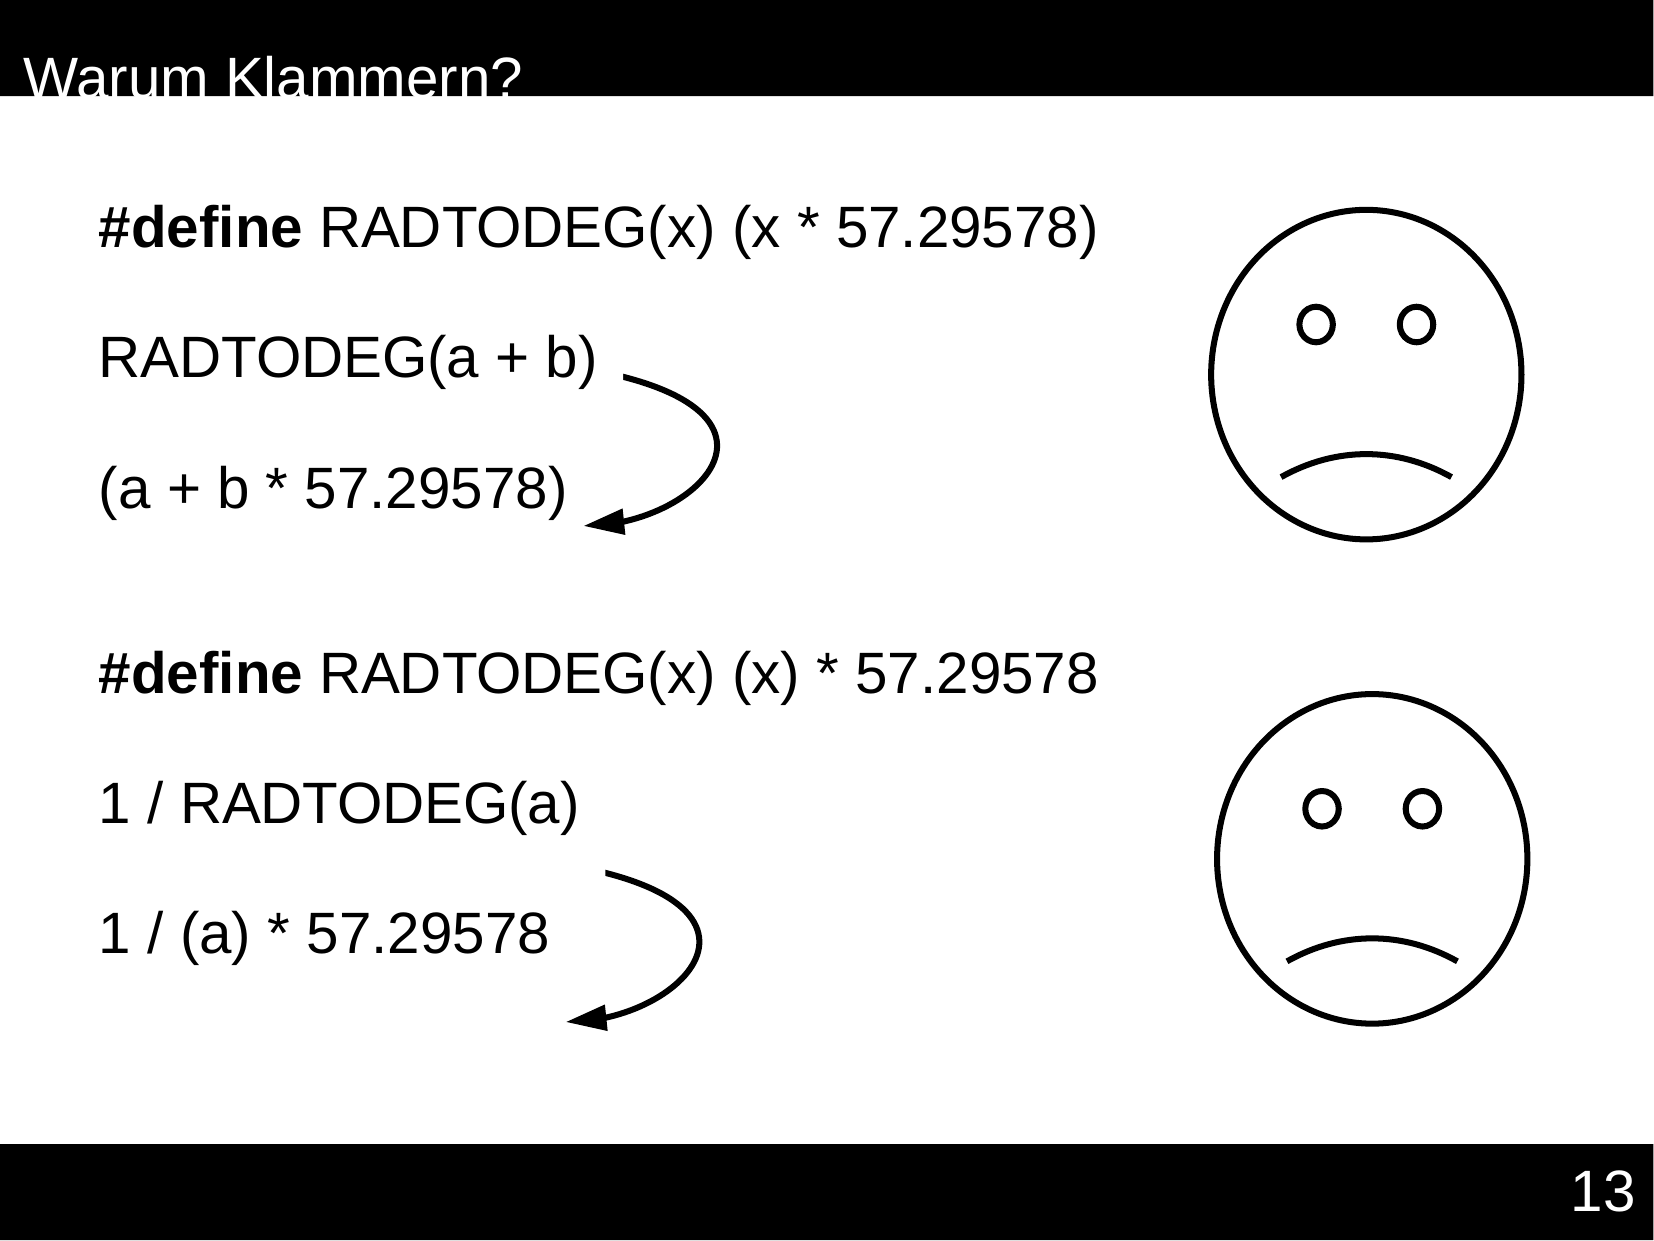

Warum Klammern?
#define RADTODEG(x) (x * 57.29578)
RADTODEG(a + b)
(a + b * 57.29578)
#define RADTODEG(x) (x) * 57.29578
1 / RADTODEG(a)
1 / (a) * 57.29578
13